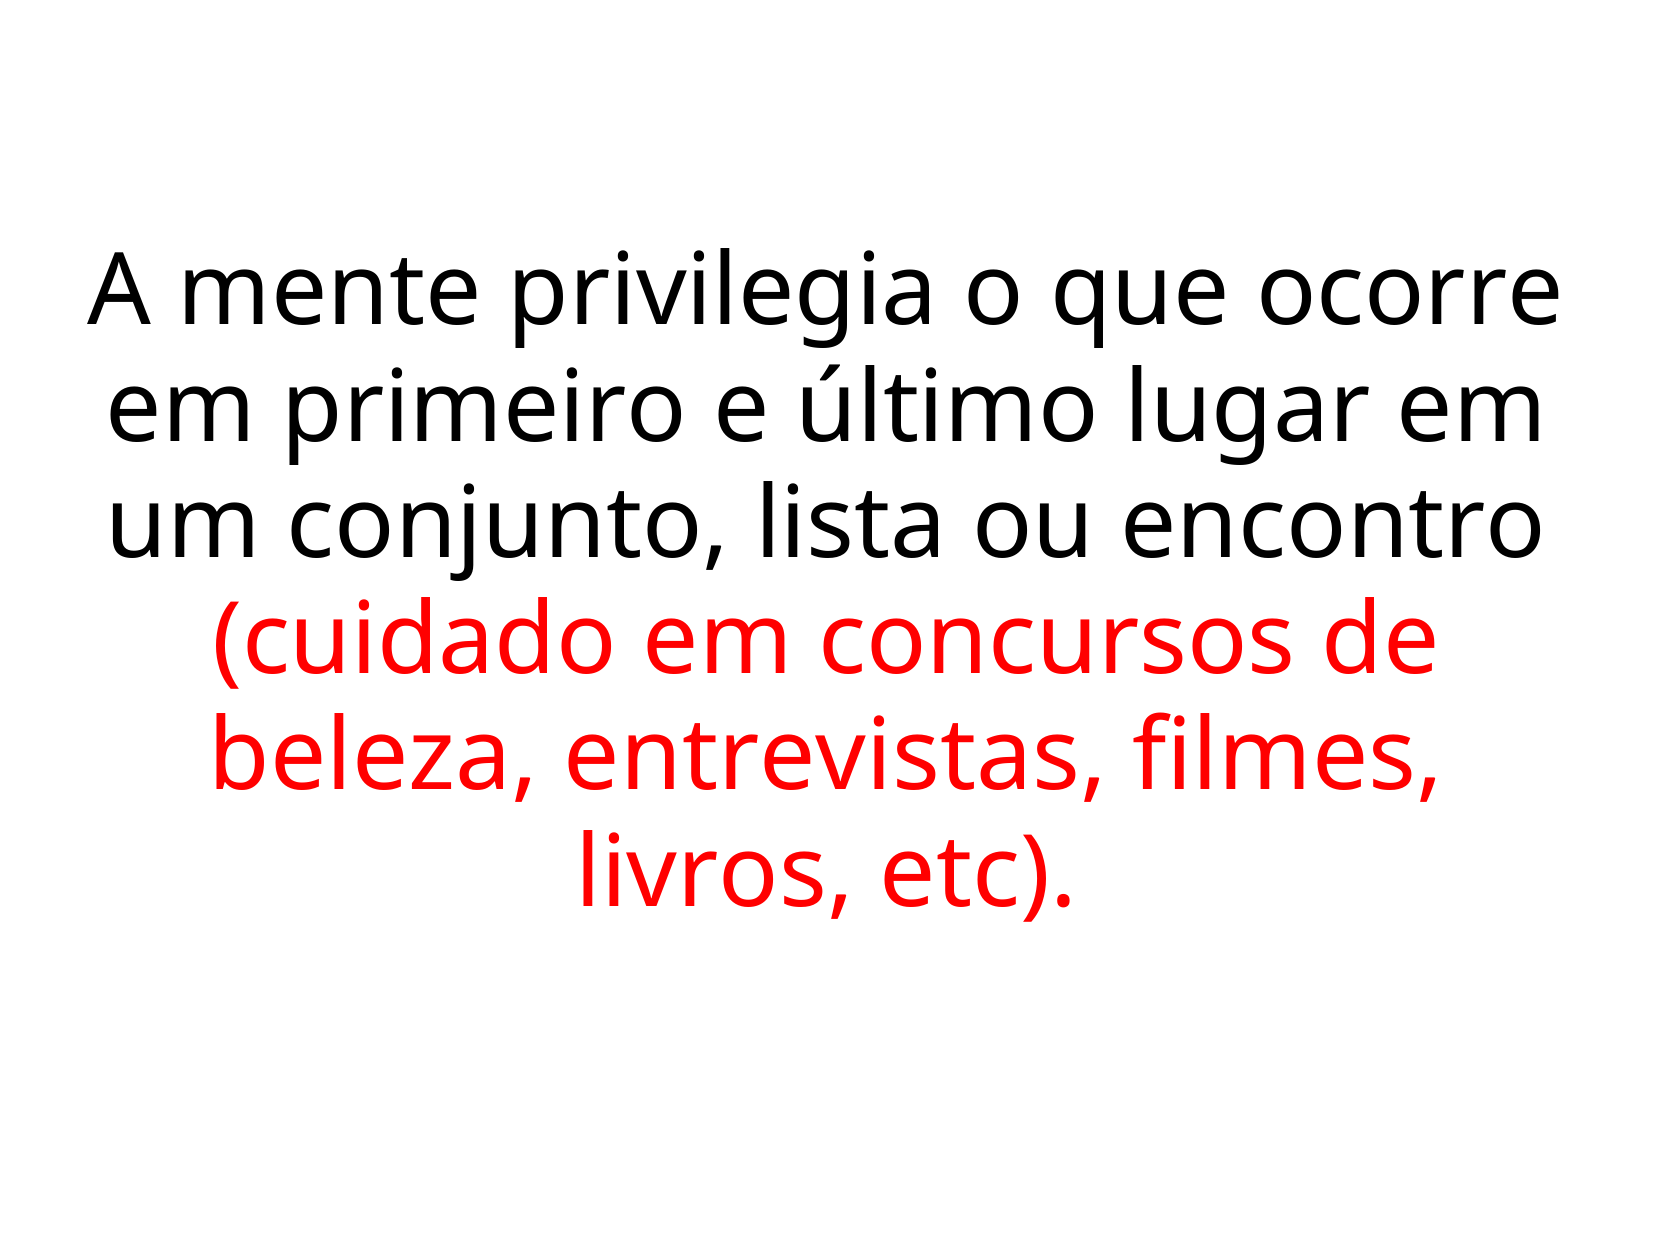

A mente privilegia o que ocorre em primeiro e último lugar em um conjunto, lista ou encontro
(cuidado em concursos de beleza, entrevistas, filmes, livros, etc).